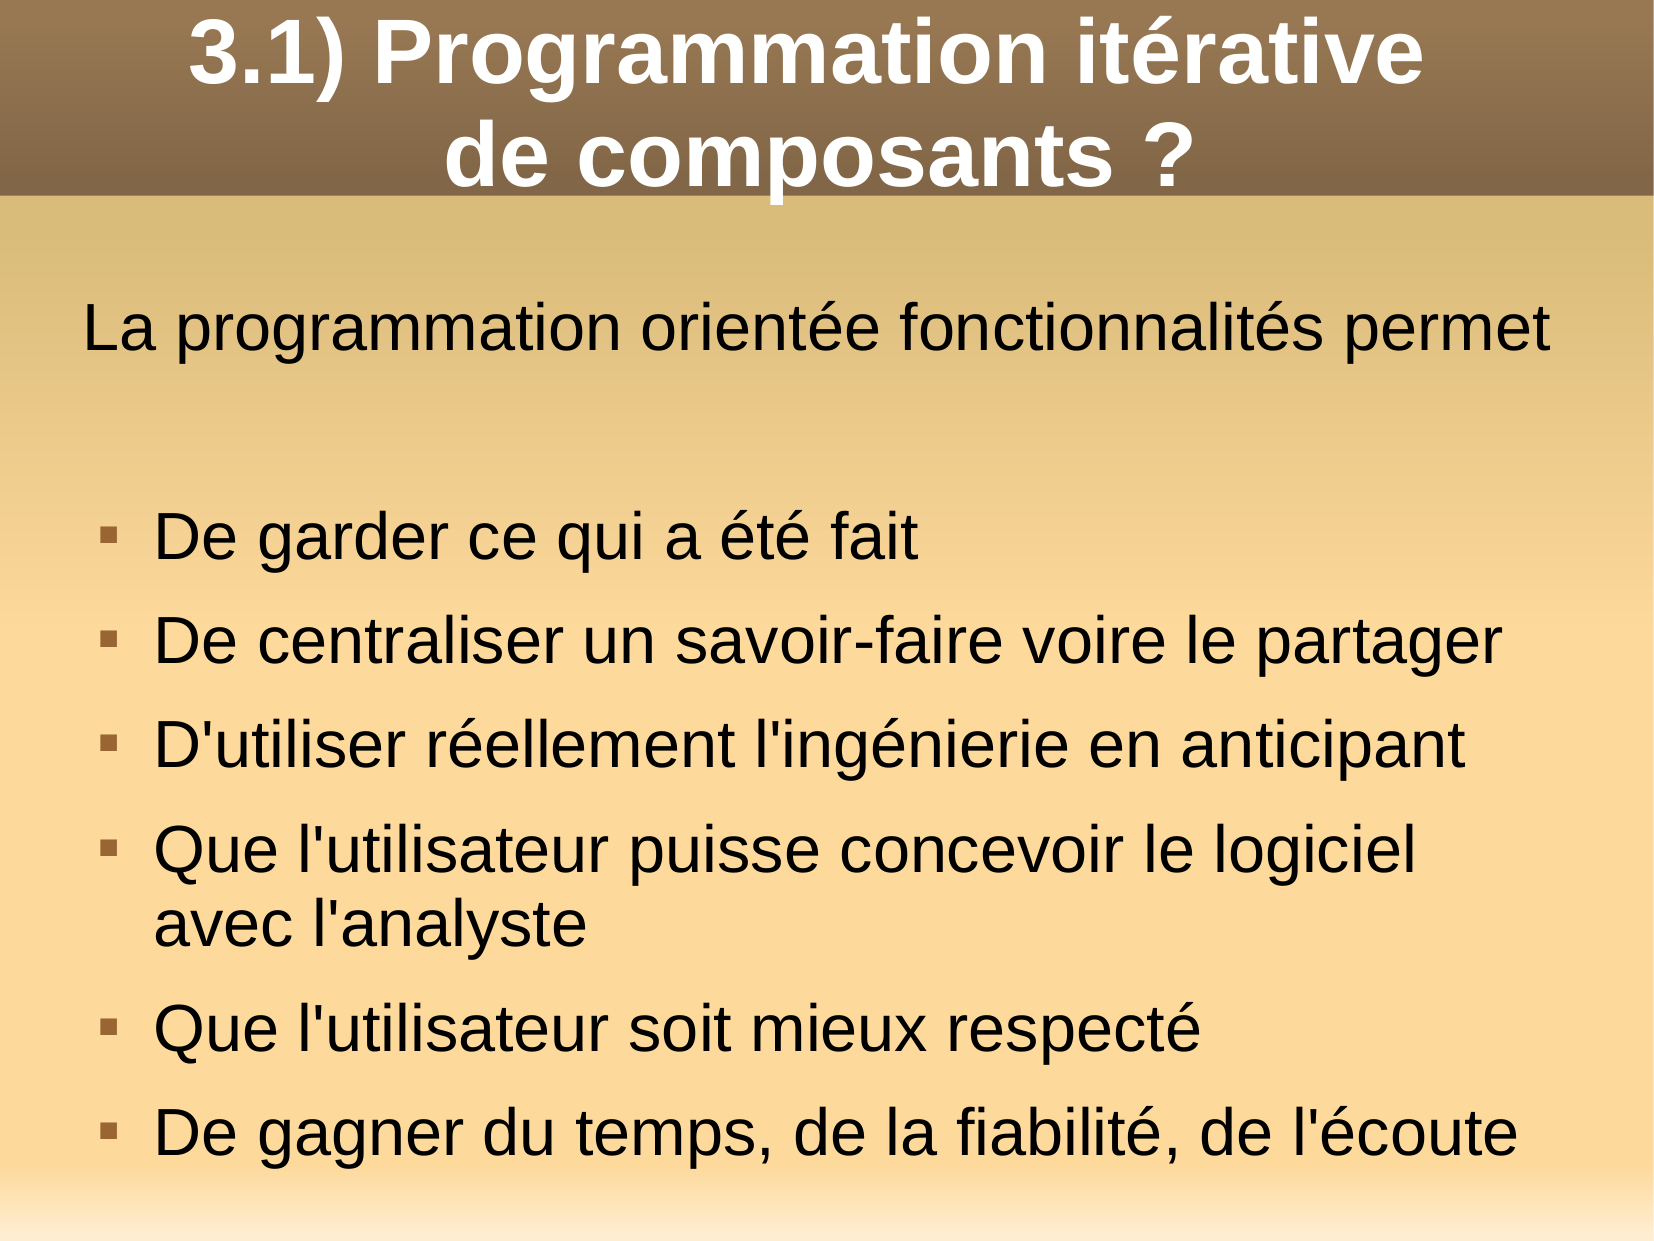

# 3.1) Programmation itérative de composants ?
La programmation orientée fonctionnalités permet
De garder ce qui a été fait
De centraliser un savoir-faire voire le partager
D'utiliser réellement l'ingénierie en anticipant
Que l'utilisateur puisse concevoir le logiciel avec l'analyste
Que l'utilisateur soit mieux respecté
De gagner du temps, de la fiabilité, de l'écoute